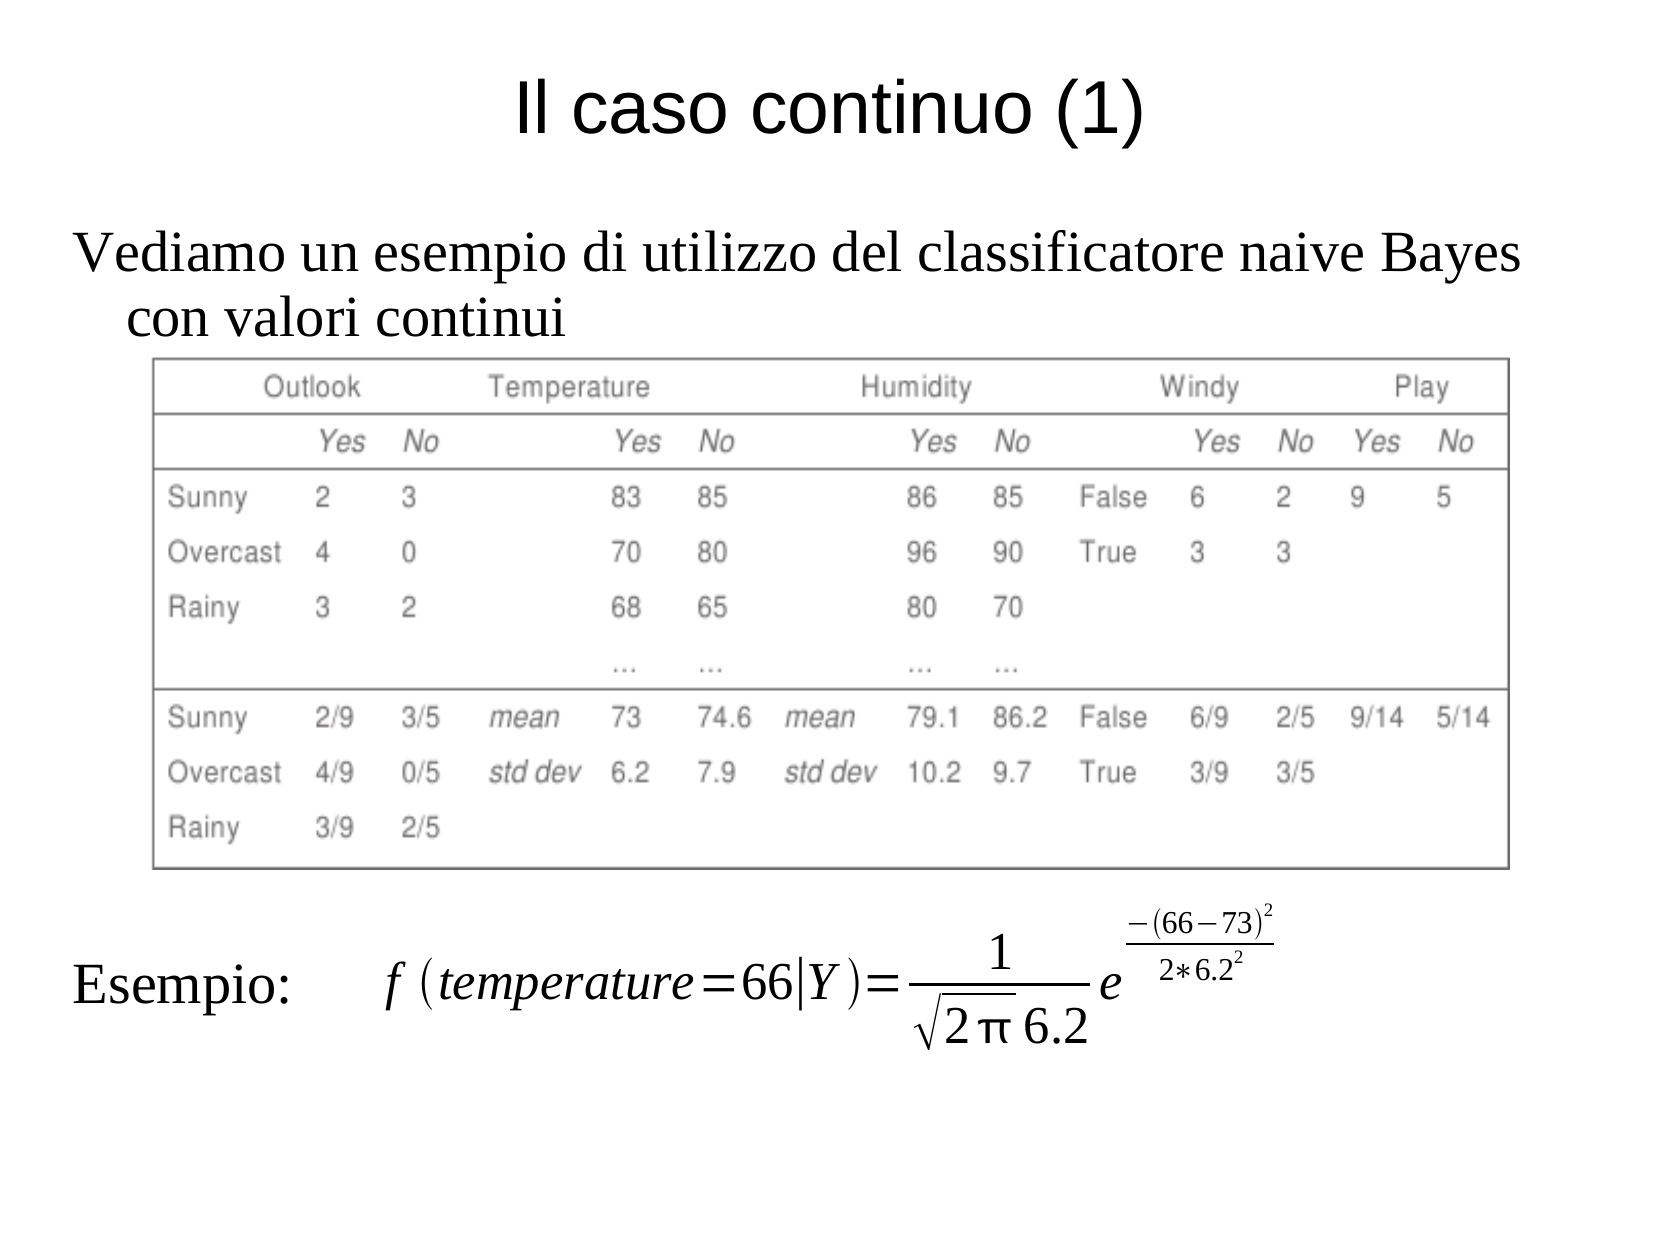

# Il caso continuo (1)
Vediamo un esempio di utilizzo del classificatore naive Bayes con valori continui
Esempio: